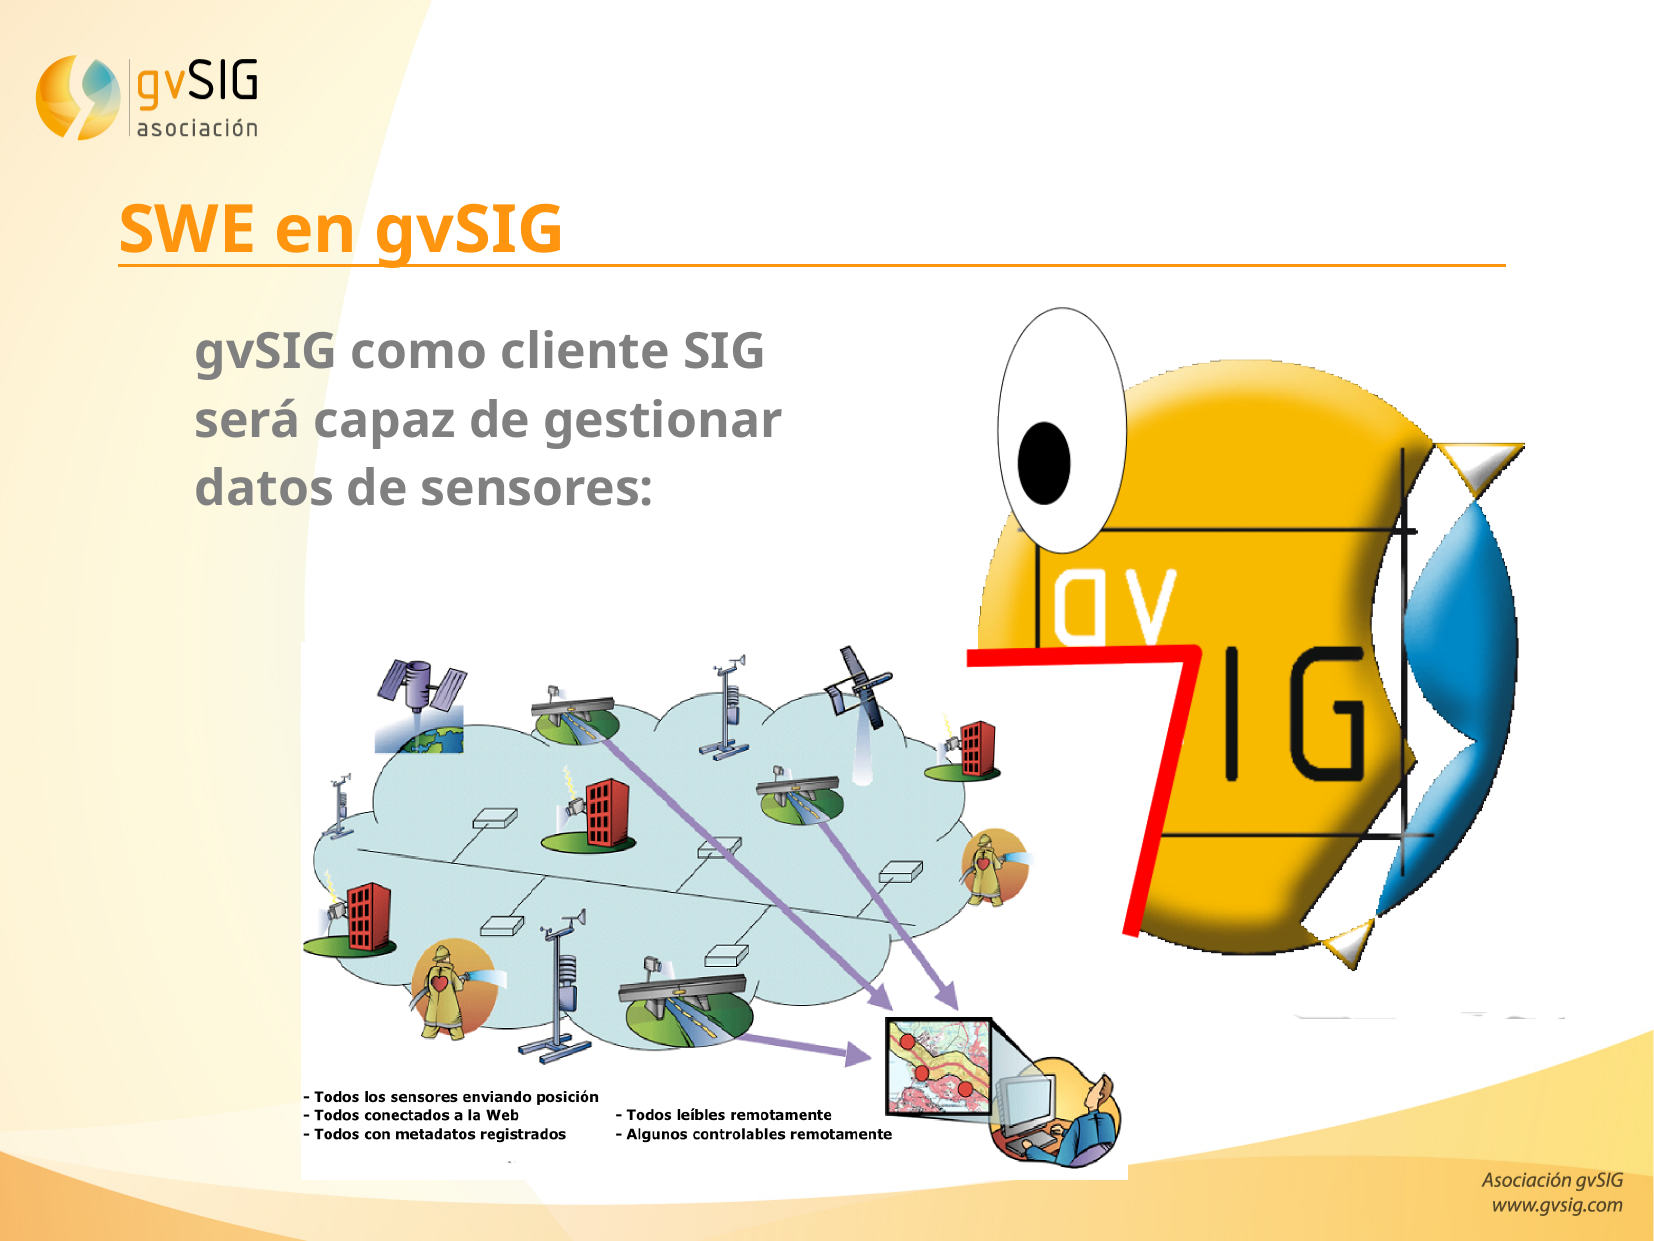

# SWE en gvSIG
gvSIG como cliente SIG
será capaz de gestionar
datos de sensores: